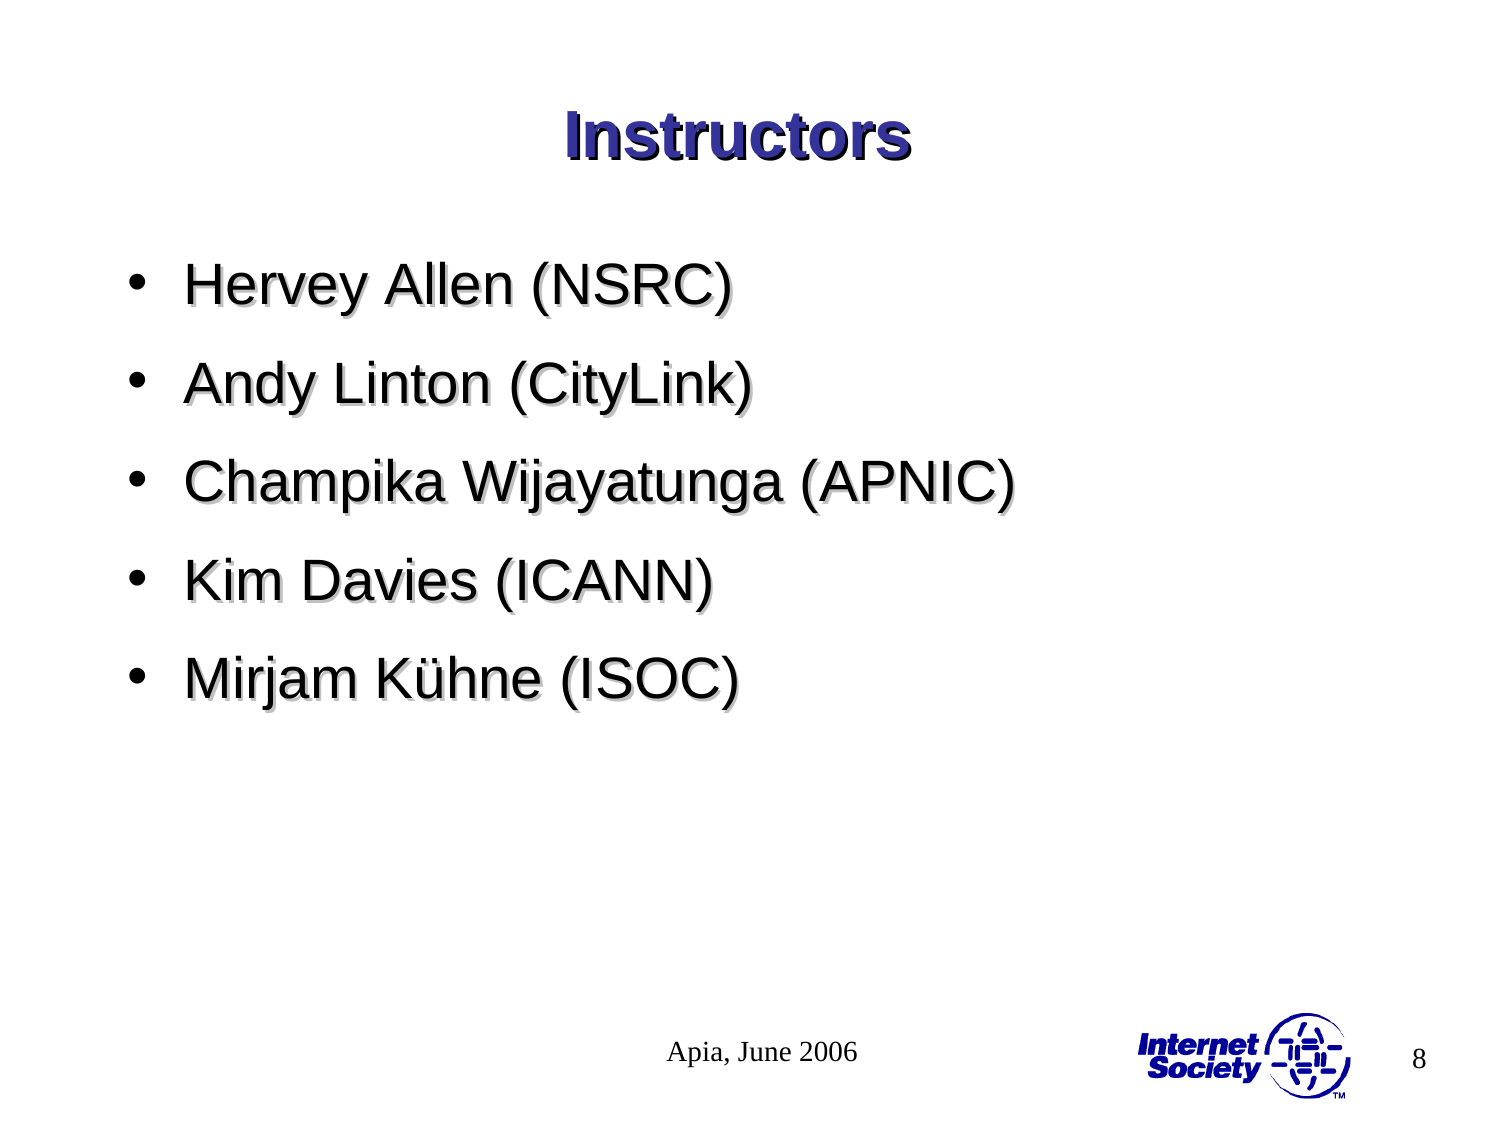

# Instructors
Hervey Allen (NSRC)
Andy Linton (CityLink)
Champika Wijayatunga (APNIC)
Kim Davies (ICANN)
Mirjam Kühne (ISOC)
Apia, June 2006